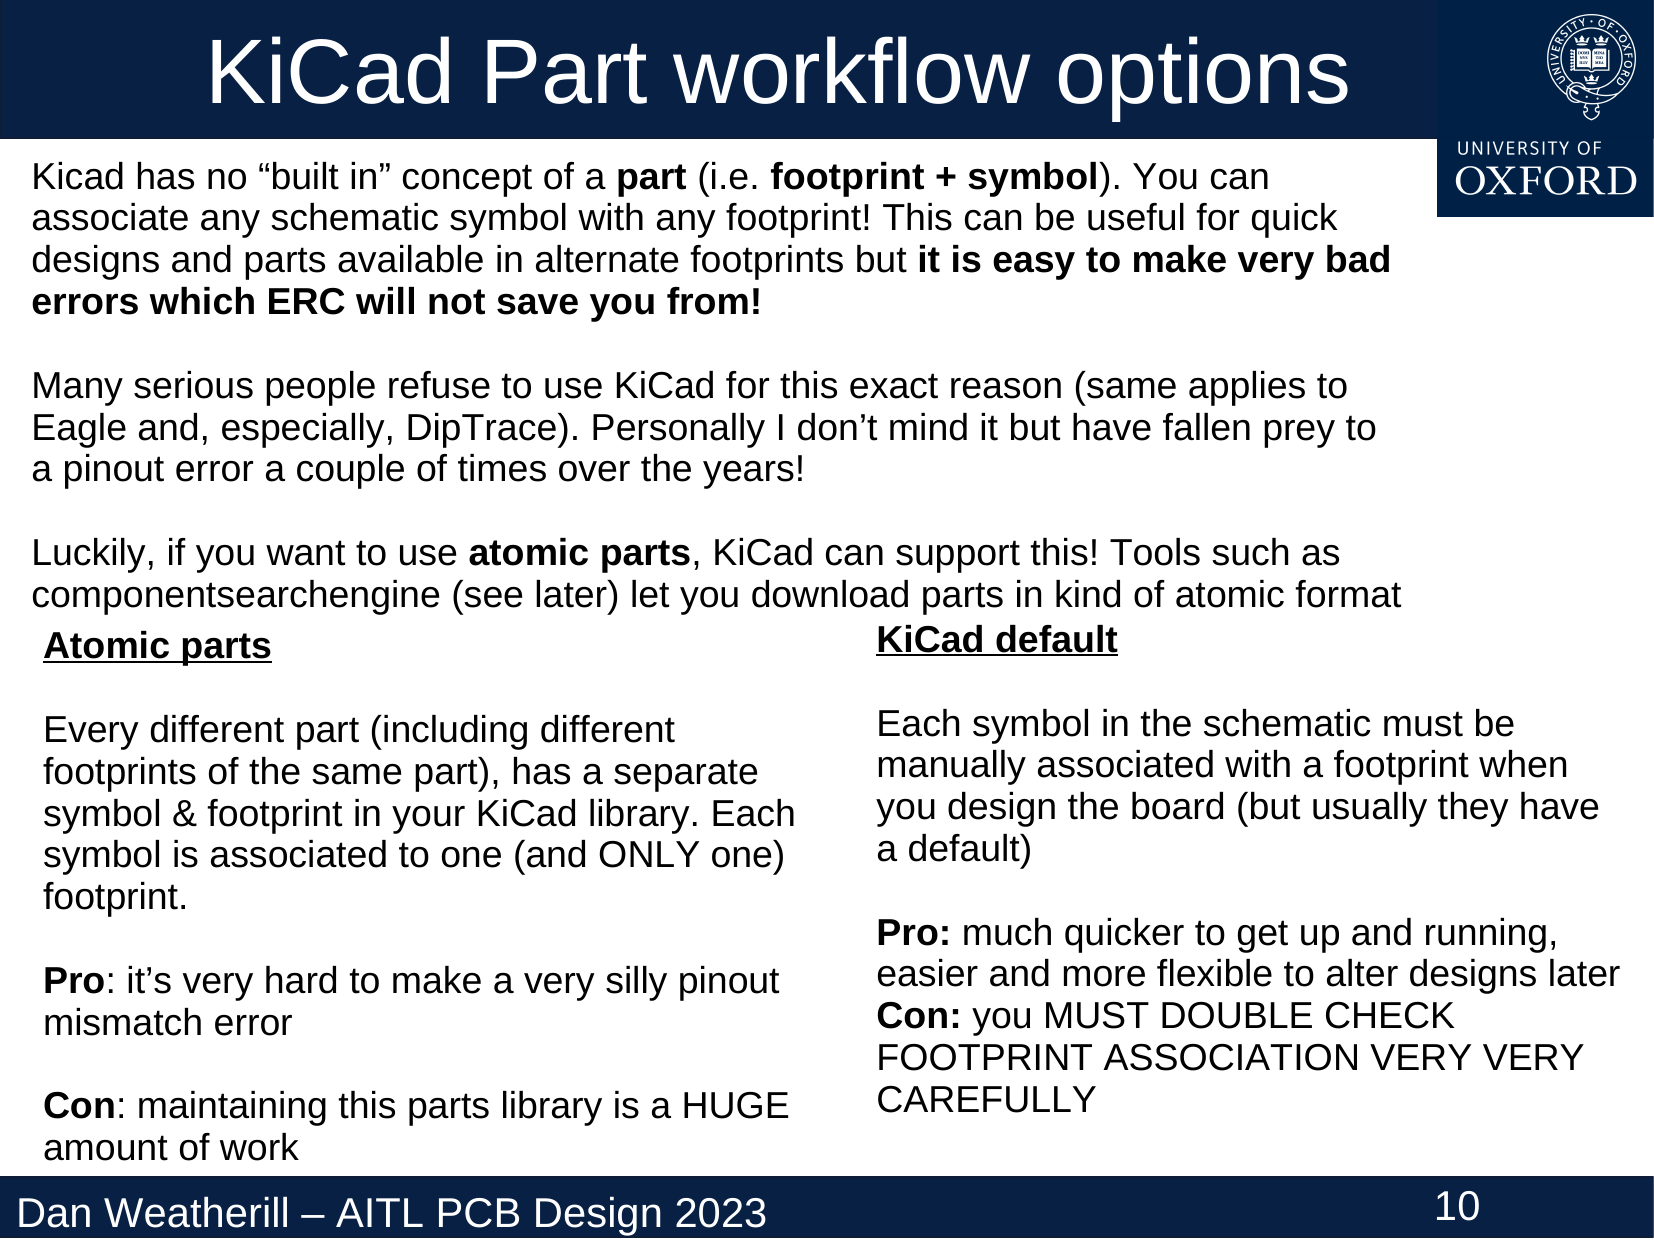

# KiCad Part workflow options
Kicad has no “built in” concept of a part (i.e. footprint + symbol). You can associate any schematic symbol with any footprint! This can be useful for quick designs and parts available in alternate footprints but it is easy to make very bad errors which ERC will not save you from!
Many serious people refuse to use KiCad for this exact reason (same applies to Eagle and, especially, DipTrace). Personally I don’t mind it but have fallen prey to a pinout error a couple of times over the years!
Luckily, if you want to use atomic parts, KiCad can support this! Tools such as componentsearchengine (see later) let you download parts in kind of atomic format
KiCad default
Each symbol in the schematic must be manually associated with a footprint when you design the board (but usually they have a default)
Pro: much quicker to get up and running, easier and more flexible to alter designs later
Con: you MUST DOUBLE CHECK FOOTPRINT ASSOCIATION VERY VERY CAREFULLY
Atomic parts
Every different part (including different footprints of the same part), has a separate symbol & footprint in your KiCad library. Each symbol is associated to one (and ONLY one) footprint.
Pro: it’s very hard to make a very silly pinout mismatch error
Con: maintaining this parts library is a HUGE amount of work